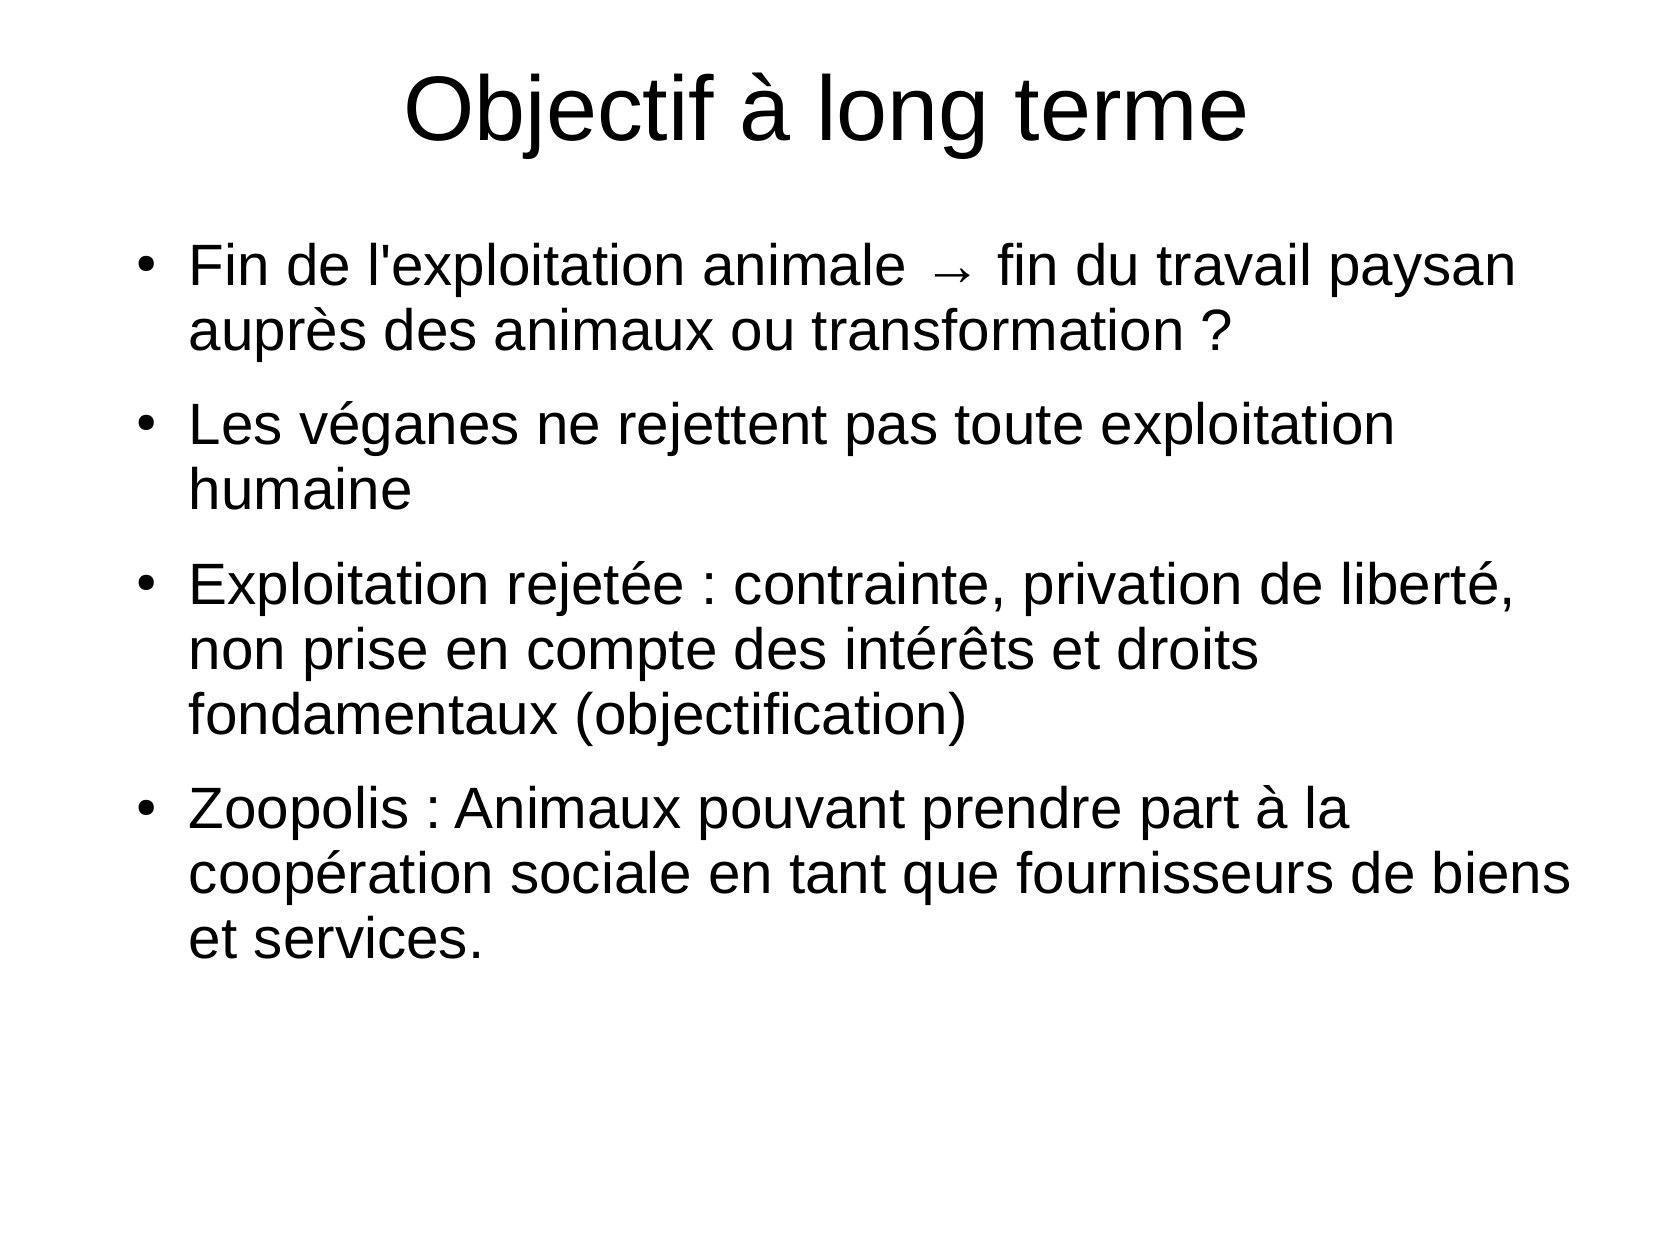

# Objectif à long terme
Fin de l'exploitation animale → fin du travail paysan auprès des animaux ou transformation ?
Les véganes ne rejettent pas toute exploitation humaine
Exploitation rejetée : contrainte, privation de liberté, non prise en compte des intérêts et droits fondamentaux (objectification)
Zoopolis : Animaux pouvant prendre part à la coopération sociale en tant que fournisseurs de biens et services.